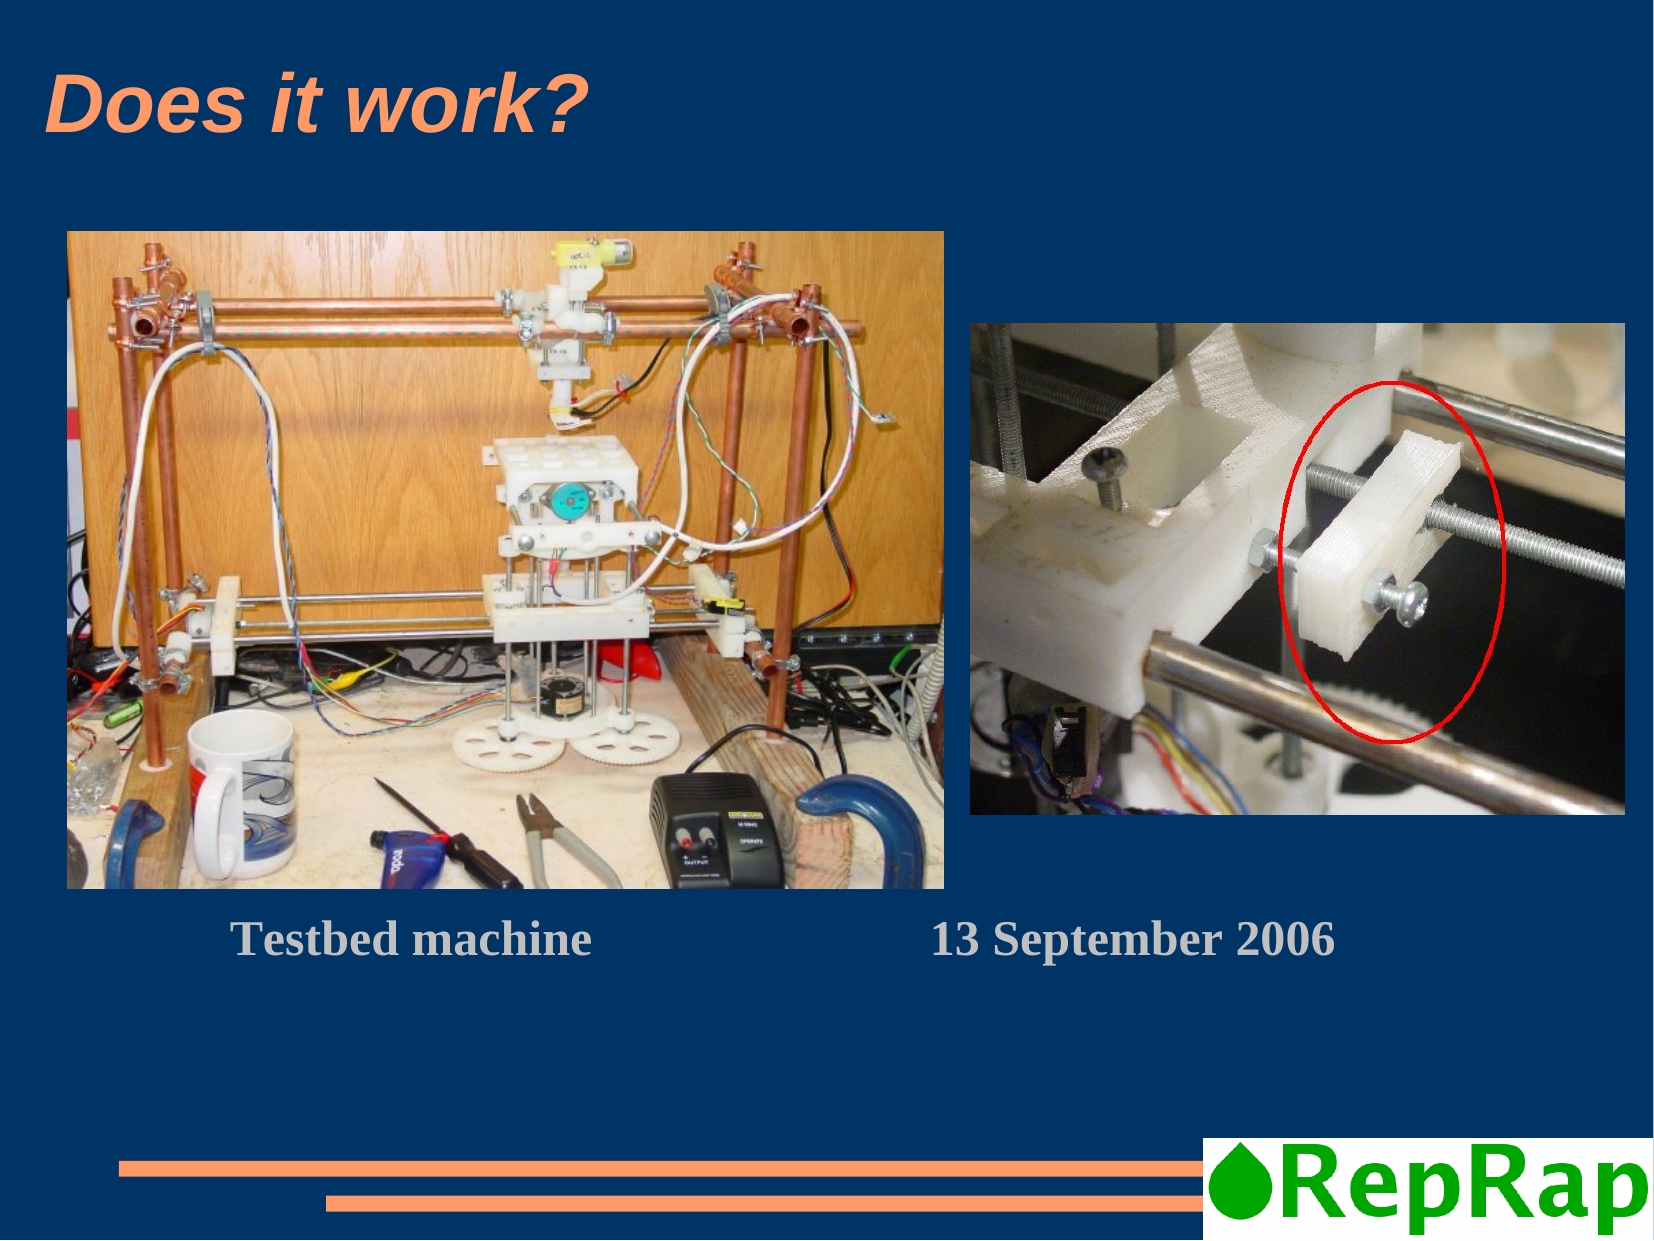

# Does it work?
Testbed machine 13 September 2006